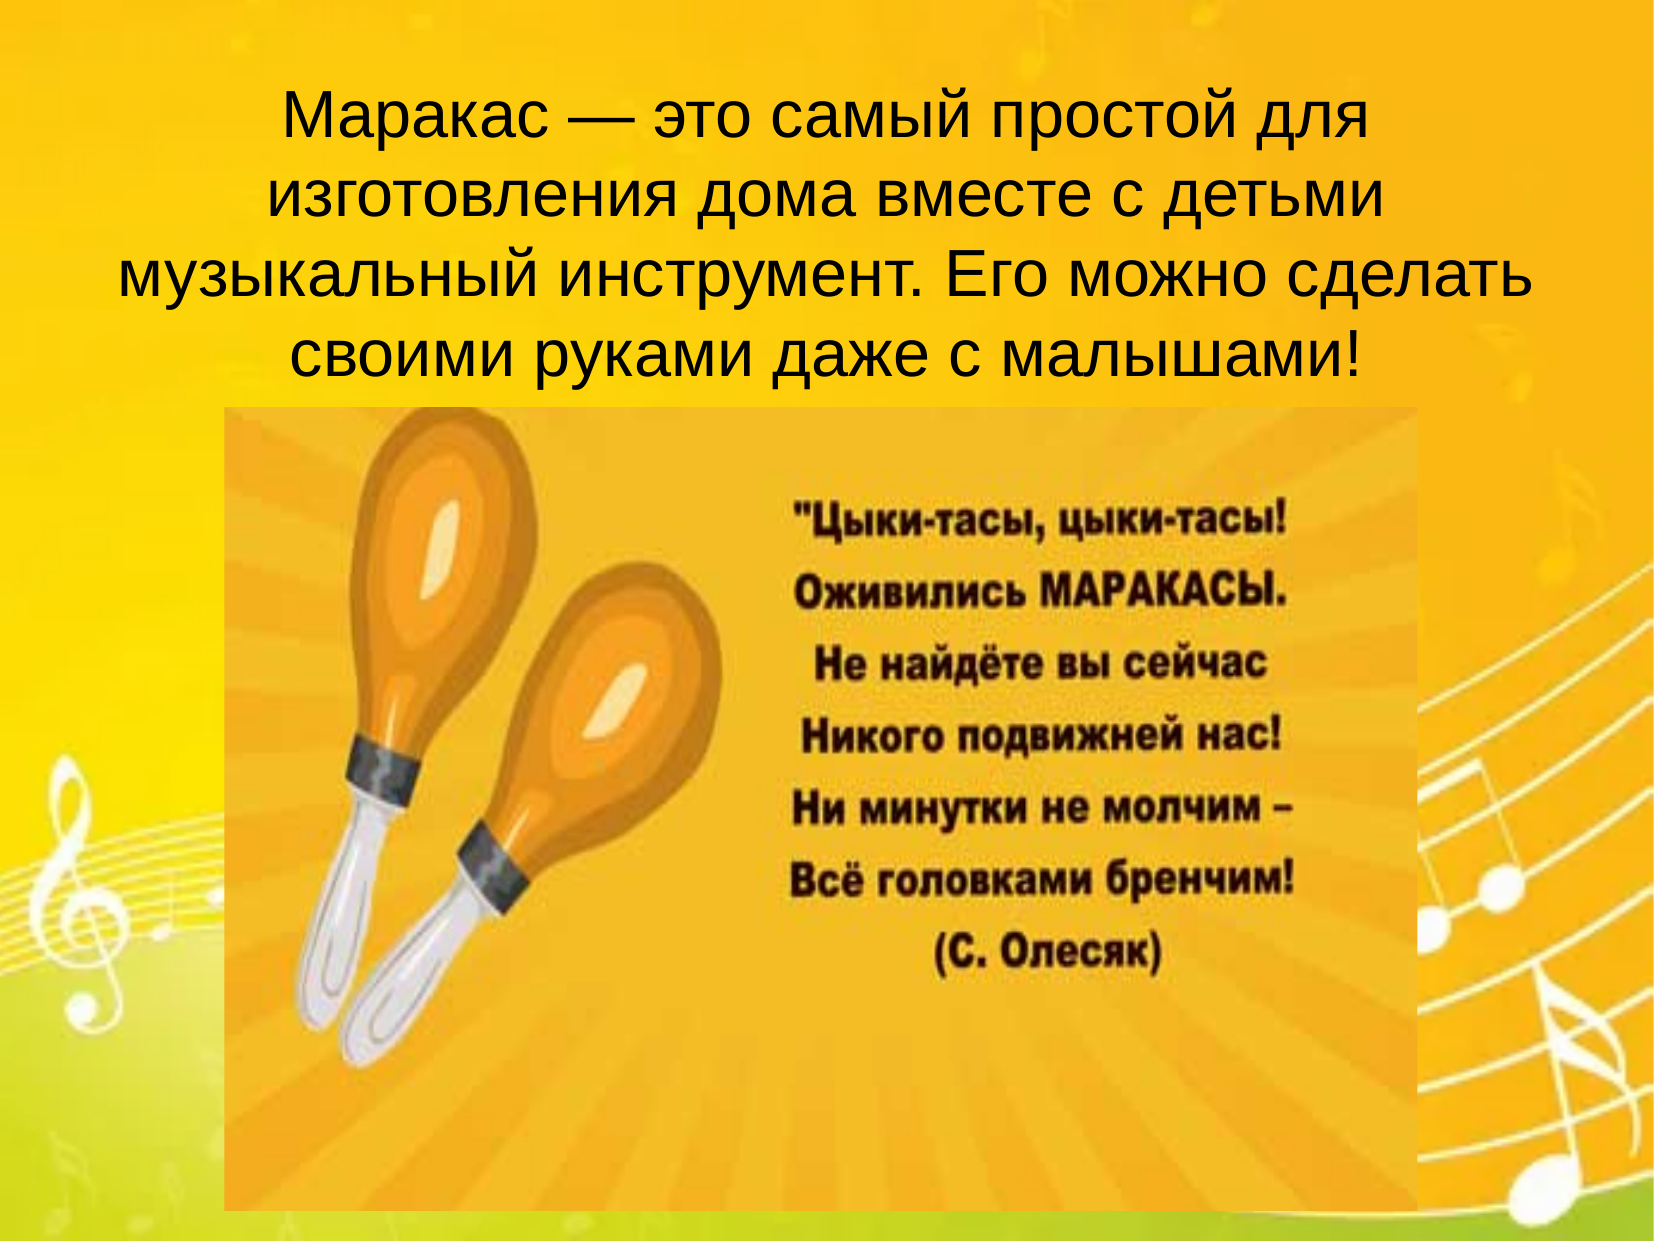

# Маракас — это самый простой для изготовления дома вместе с детьми музыкальный инструмент. Его можно сделать своими руками даже с малышами!